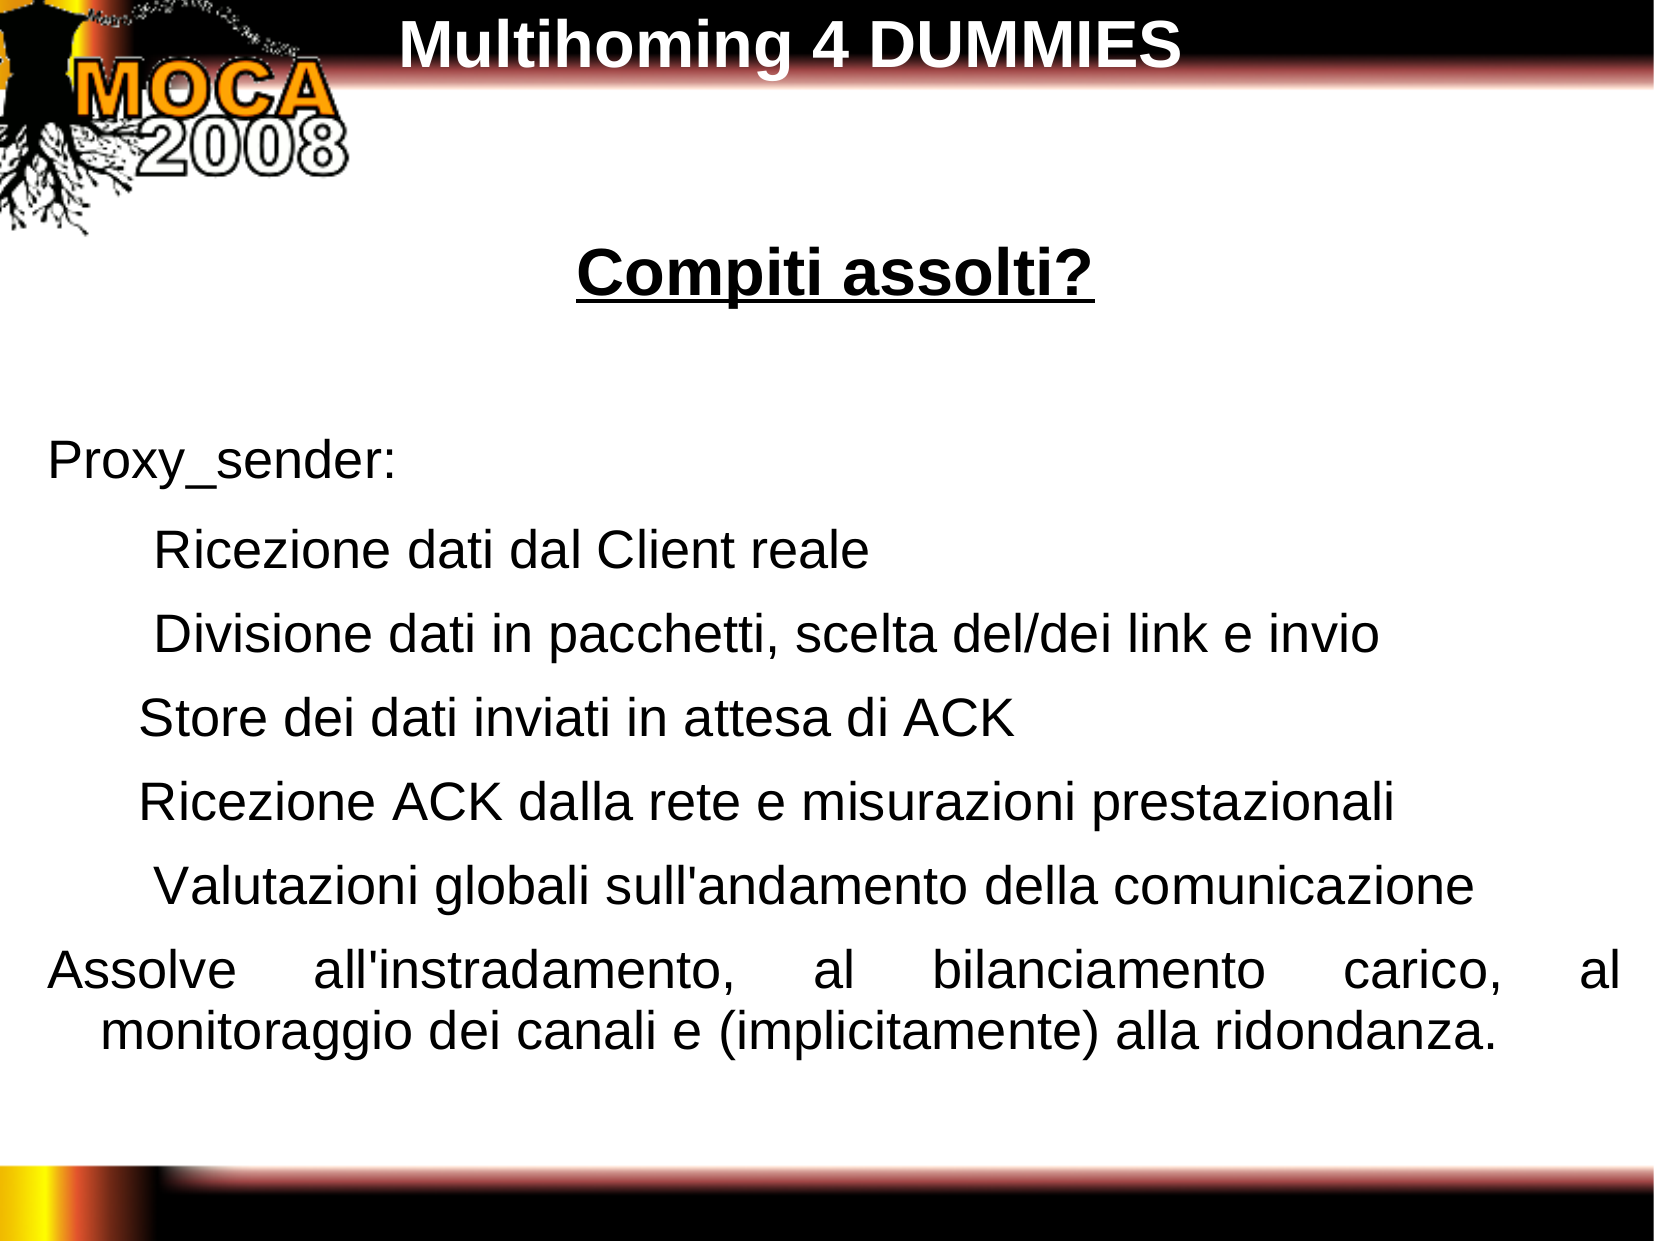

# Multihoming 4 DUMMIES
Compiti assolti?
Proxy_sender:
 Ricezione dati dal Client reale
 Divisione dati in pacchetti, scelta del/dei link e invio
 Store dei dati inviati in attesa di ACK
 Ricezione ACK dalla rete e misurazioni prestazionali
 Valutazioni globali sull'andamento della comunicazione
Assolve all'instradamento, al bilanciamento carico, al monitoraggio dei canali e (implicitamente) alla ridondanza.